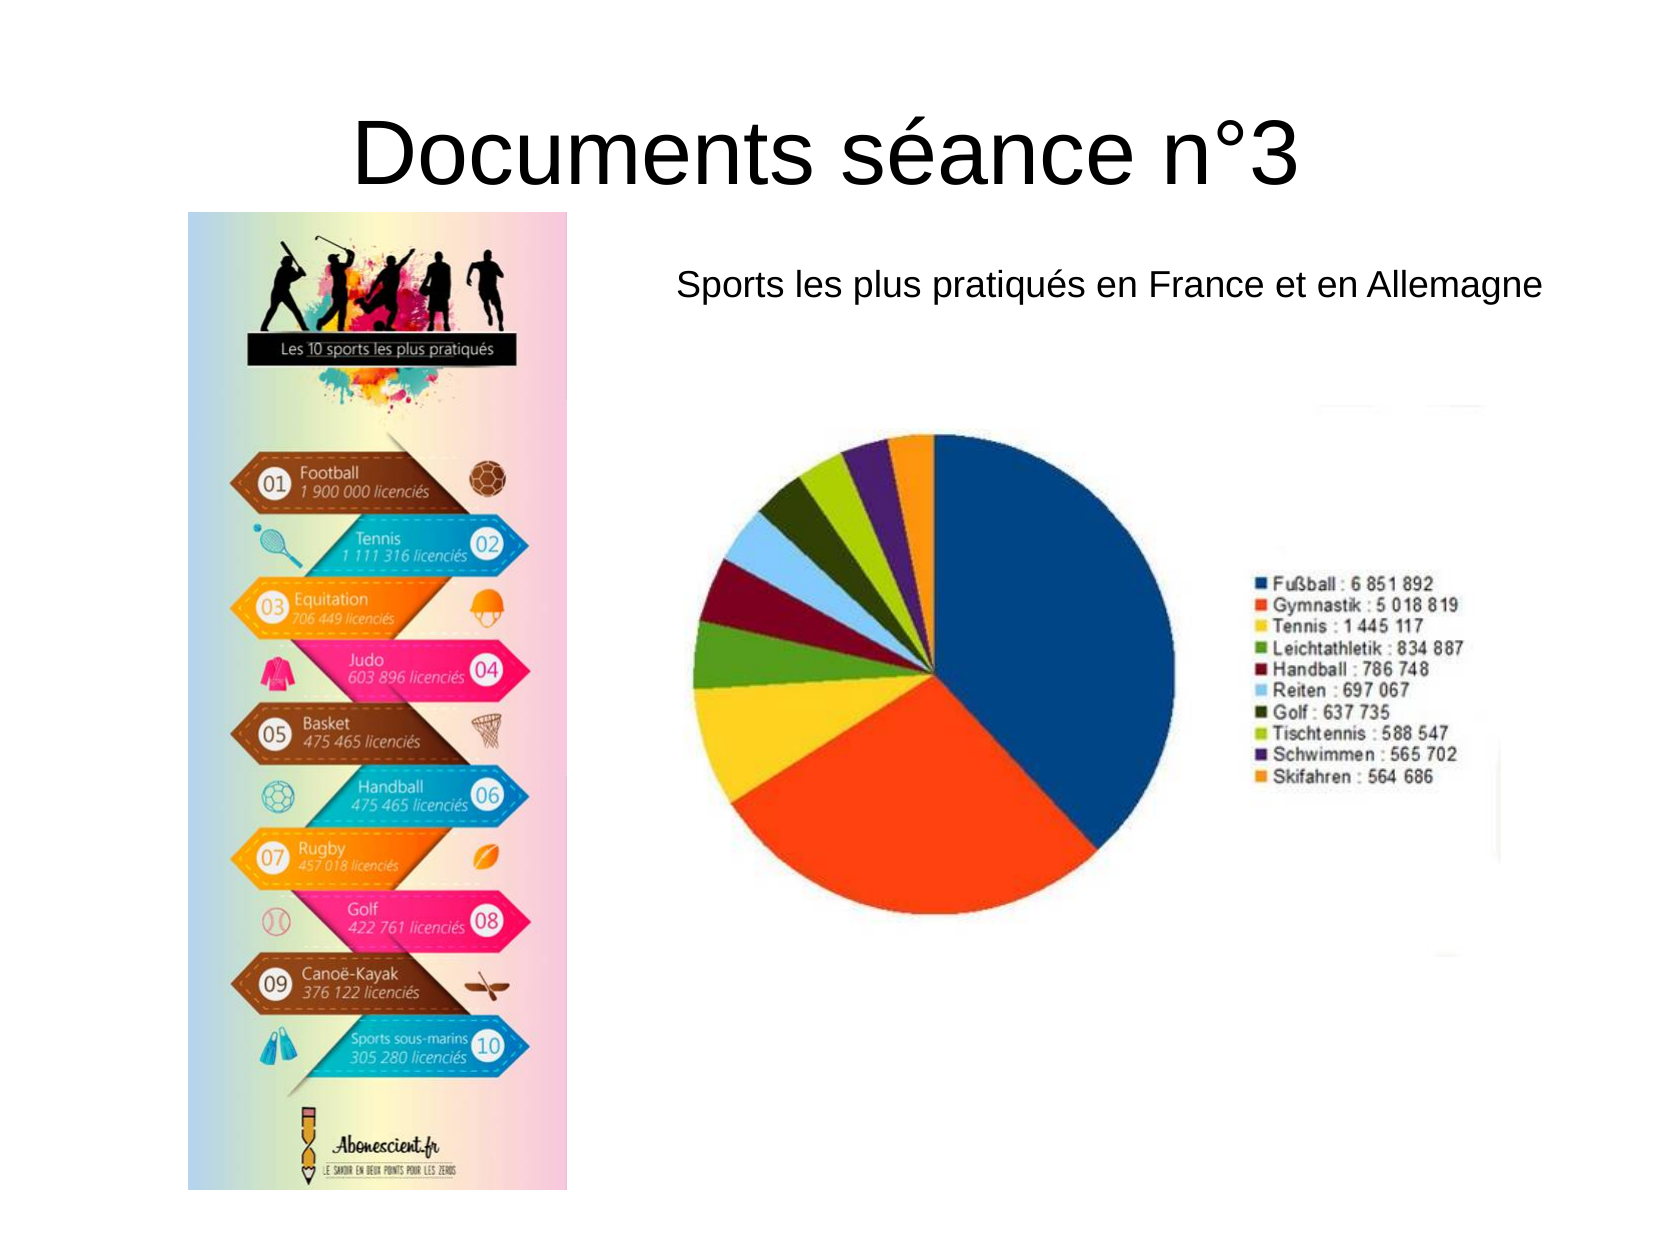

# Documents séance n°3
Sports les plus pratiqués en France et en Allemagne